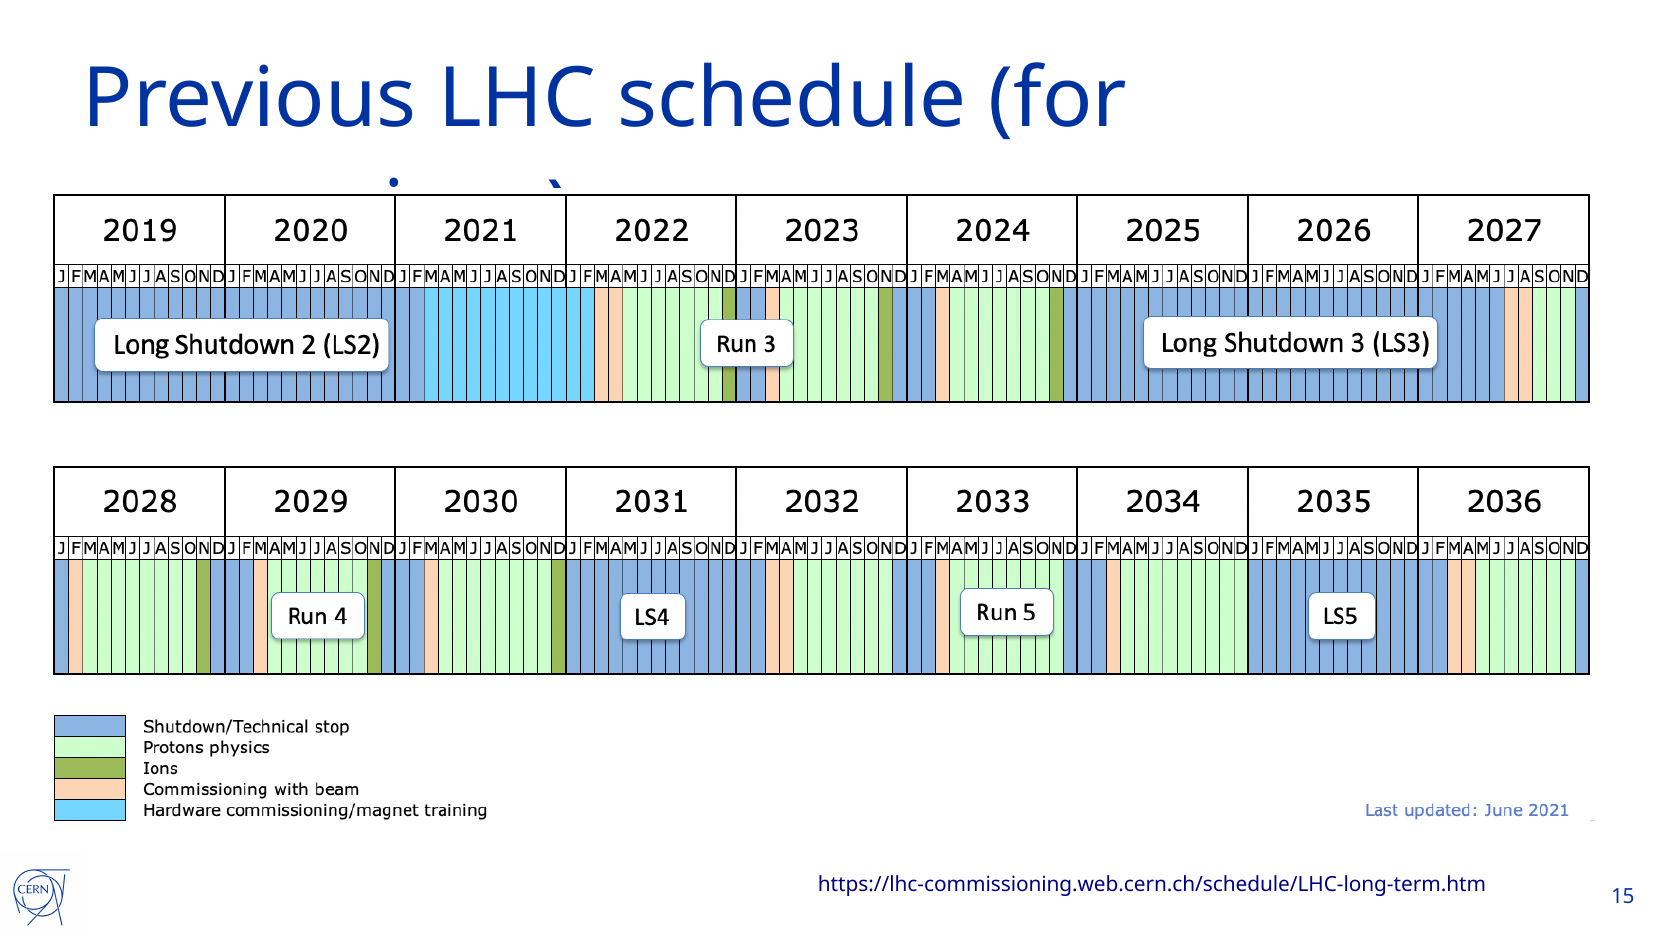

# Previous LHC schedule (for comparison)
https://lhc-commissioning.web.cern.ch/schedule/LHC-long-term.htm